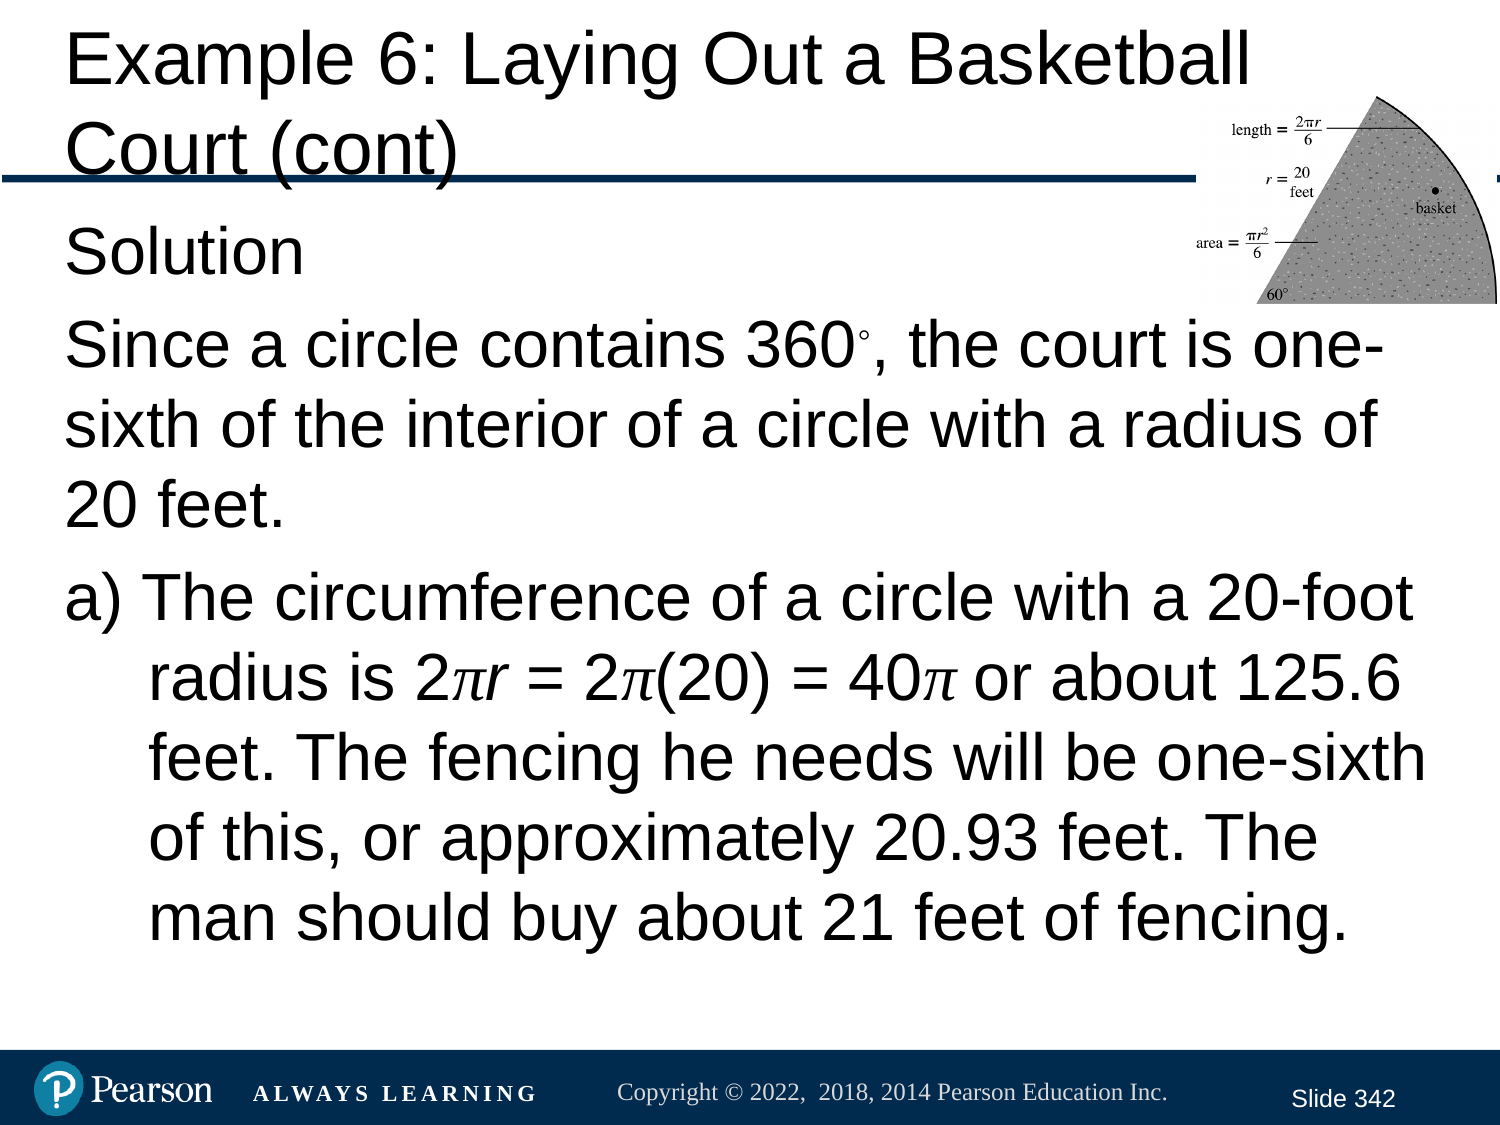

Example 6: Laying Out a Basketball Court (cont)
# Solution
Since a circle contains 360◦, the court is one-sixth of the interior of a circle with a radius of 20 feet.
a) The circumference of a circle with a 20-foot radius is 2πr = 2π(20) = 40π or about 125.6
feet. The fencing he needs will be one-sixth of this, or approximately 20.93 feet. The man should buy about 21 feet of fencing.